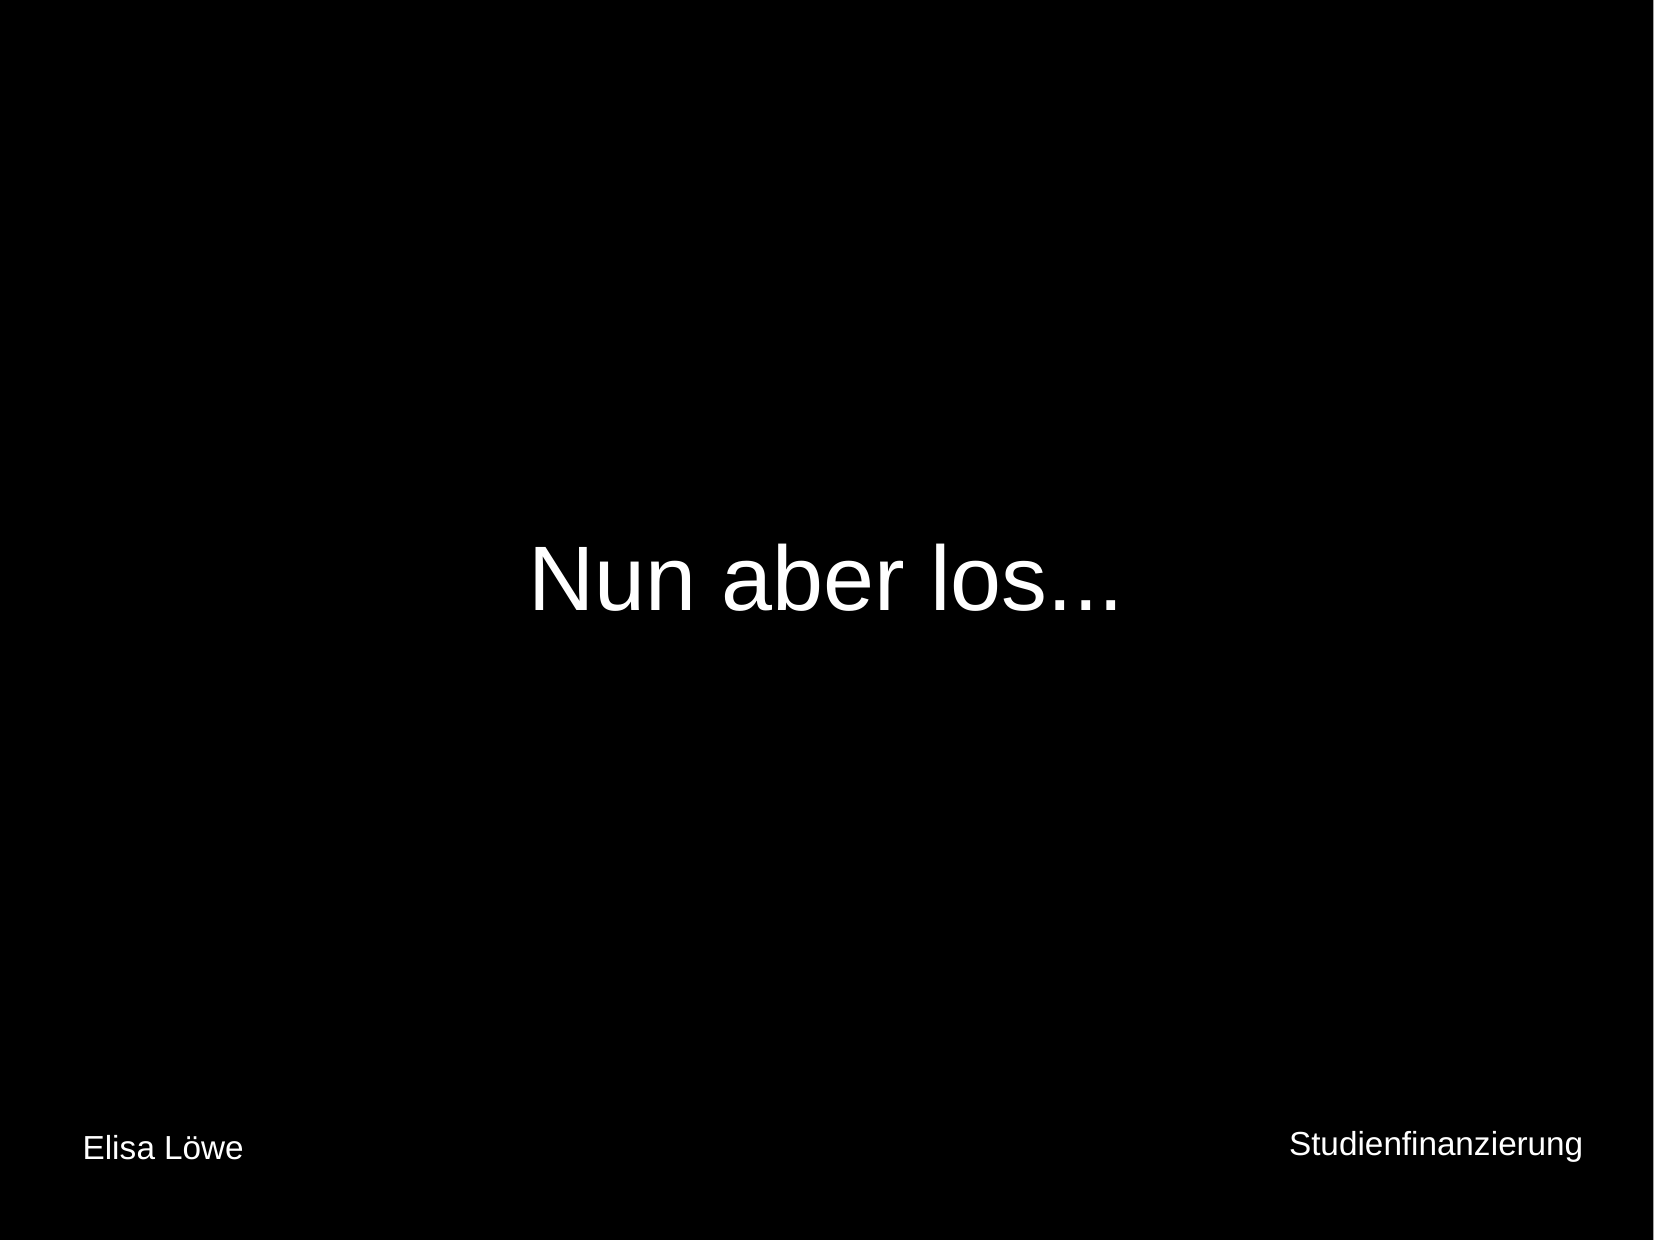

# Nun aber los...
 Studienfinanzierung
Elisa Löwe